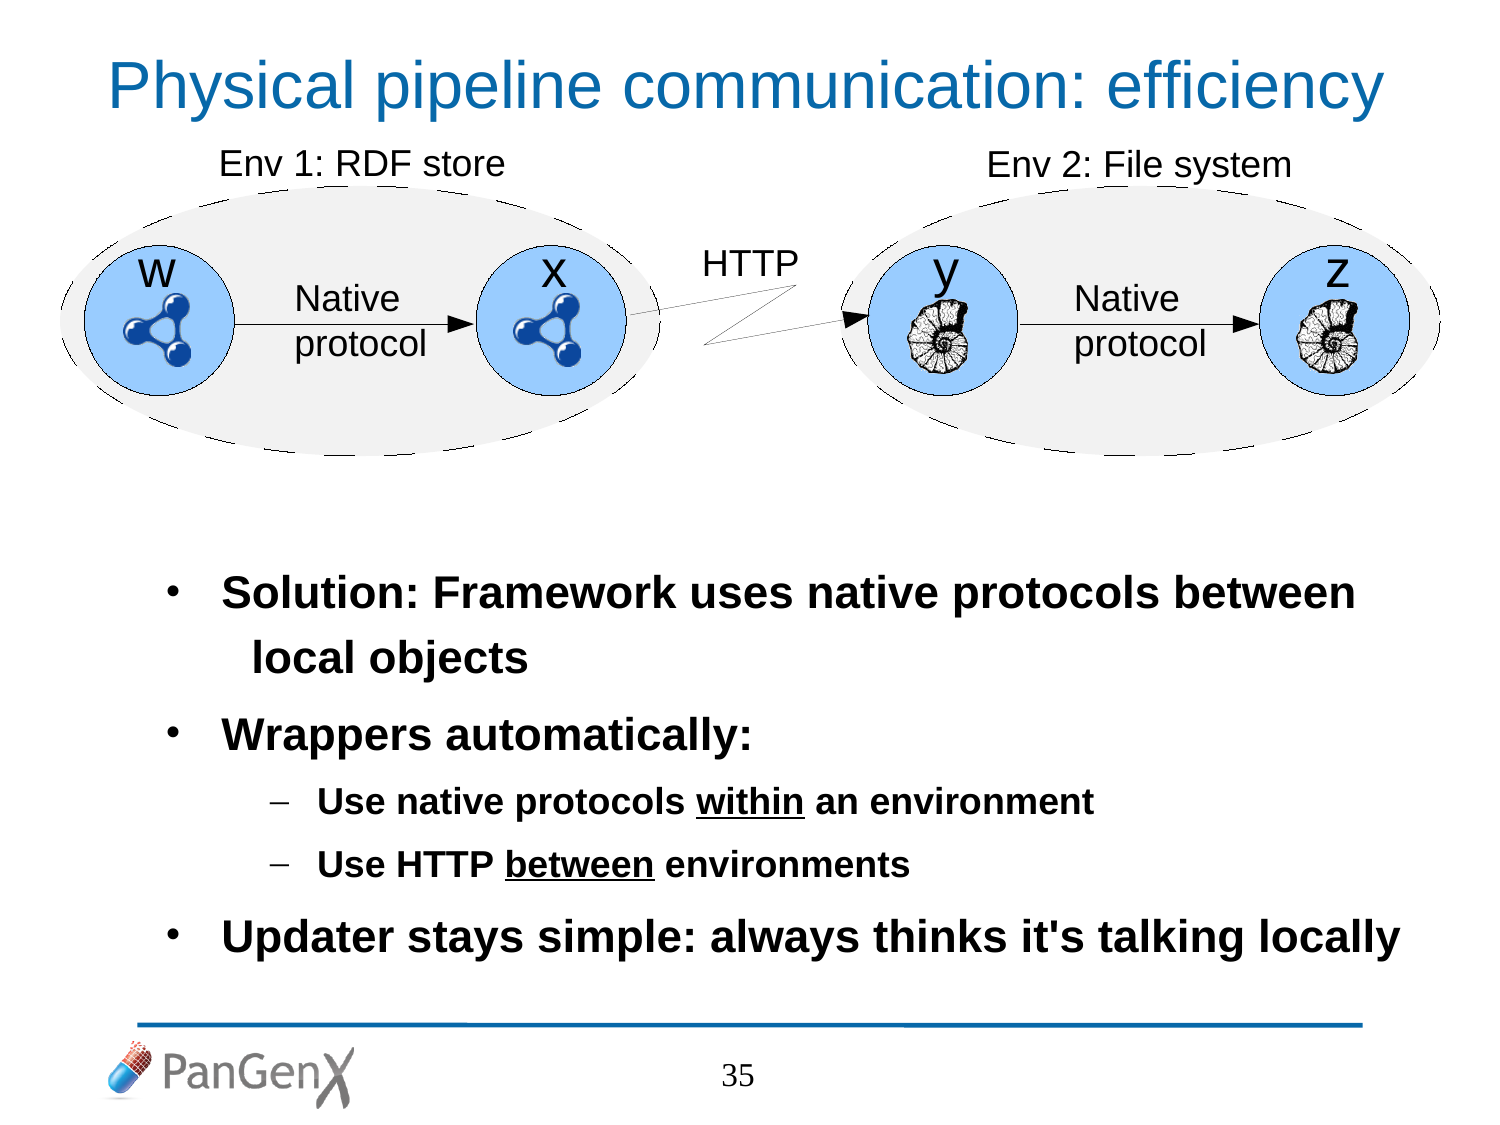

# Physical pipeline communication: efficiency
Env 1: RDF store
Env 2: File system
w
x
y
z
HTTP
Native
protocol
Native
protocol
Solution: Framework uses native protocols between local objects
Wrappers automatically:
Use native protocols within an environment
Use HTTP between environments
Updater stays simple: always thinks it's talking locally
35